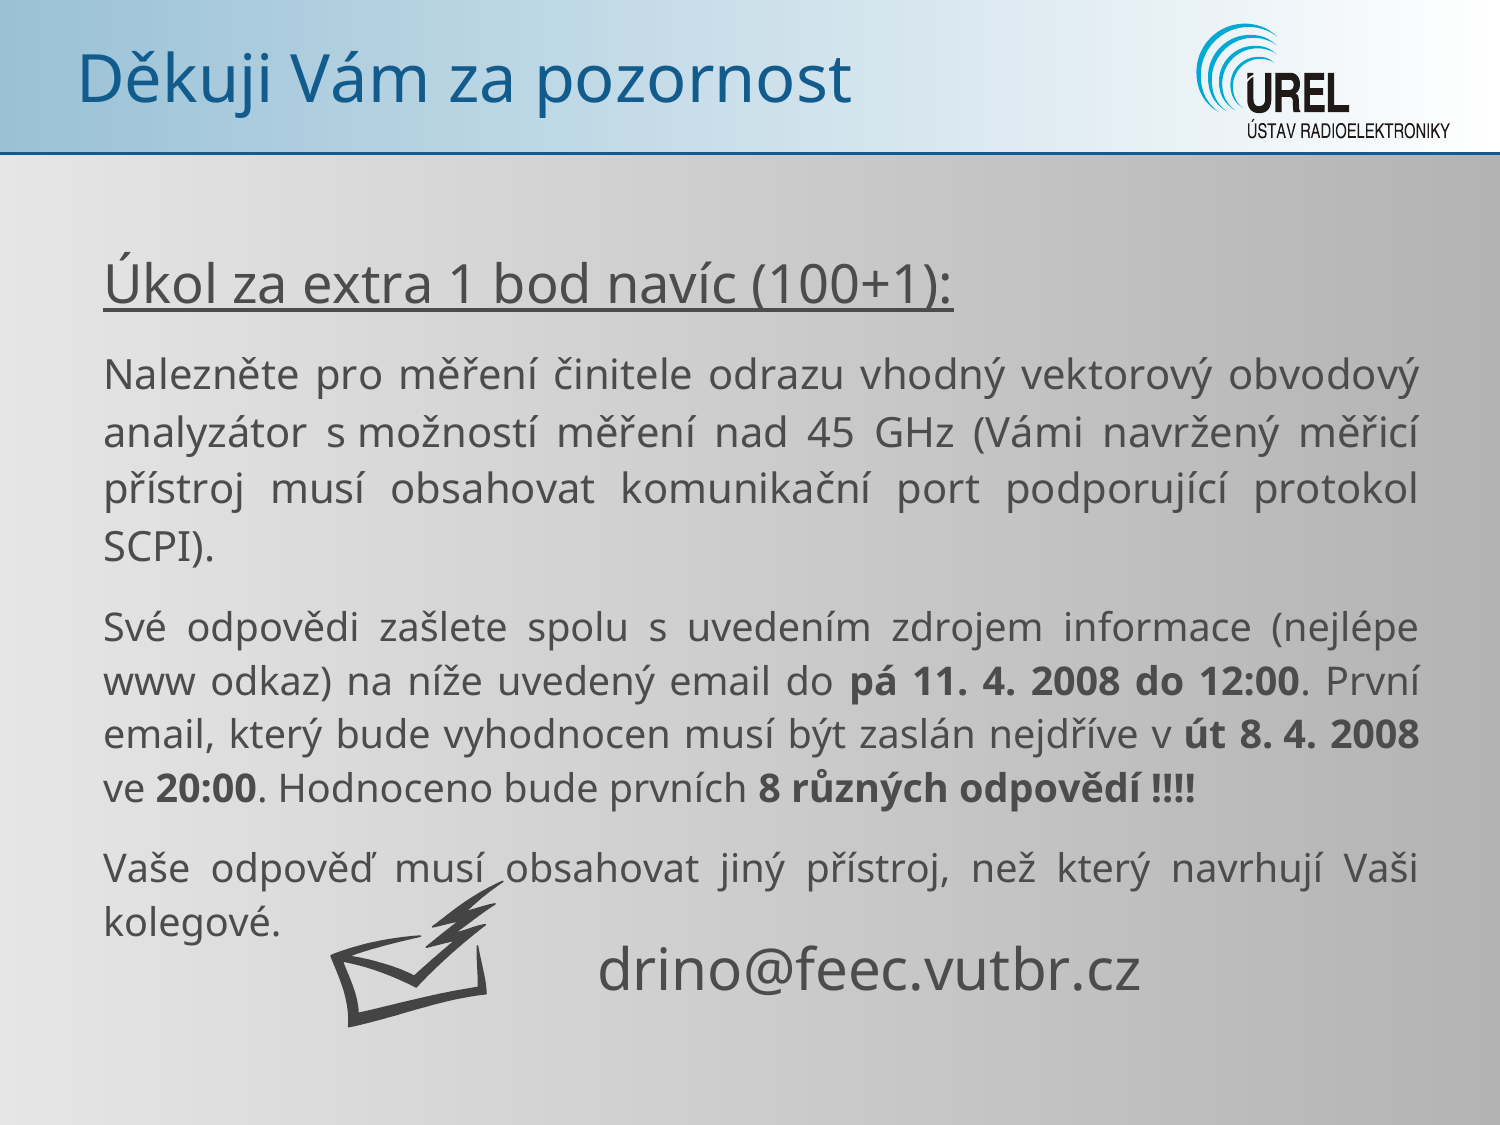

Děkuji Vám za pozornost
Úkol za extra 1 bod navíc (100+1):
Nalezněte pro měření činitele odrazu vhodný vektorový obvodový analyzátor s možností měření nad 45 GHz (Vámi navržený měřicí přístroj musí obsahovat komunikační port podporující protokol SCPI).
Své odpovědi zašlete spolu s uvedením zdrojem informace (nejlépe www odkaz) na níže uvedený email do pá 11. 4. 2008 do 12:00. První email, který bude vyhodnocen musí být zaslán nejdříve v út 8. 4. 2008 ve 20:00. Hodnoceno bude prvních 8 různých odpovědí !!!!
Vaše odpověď musí obsahovat jiný přístroj, než který navrhují Vaši kolegové.
# drino@feec.vutbr.cz